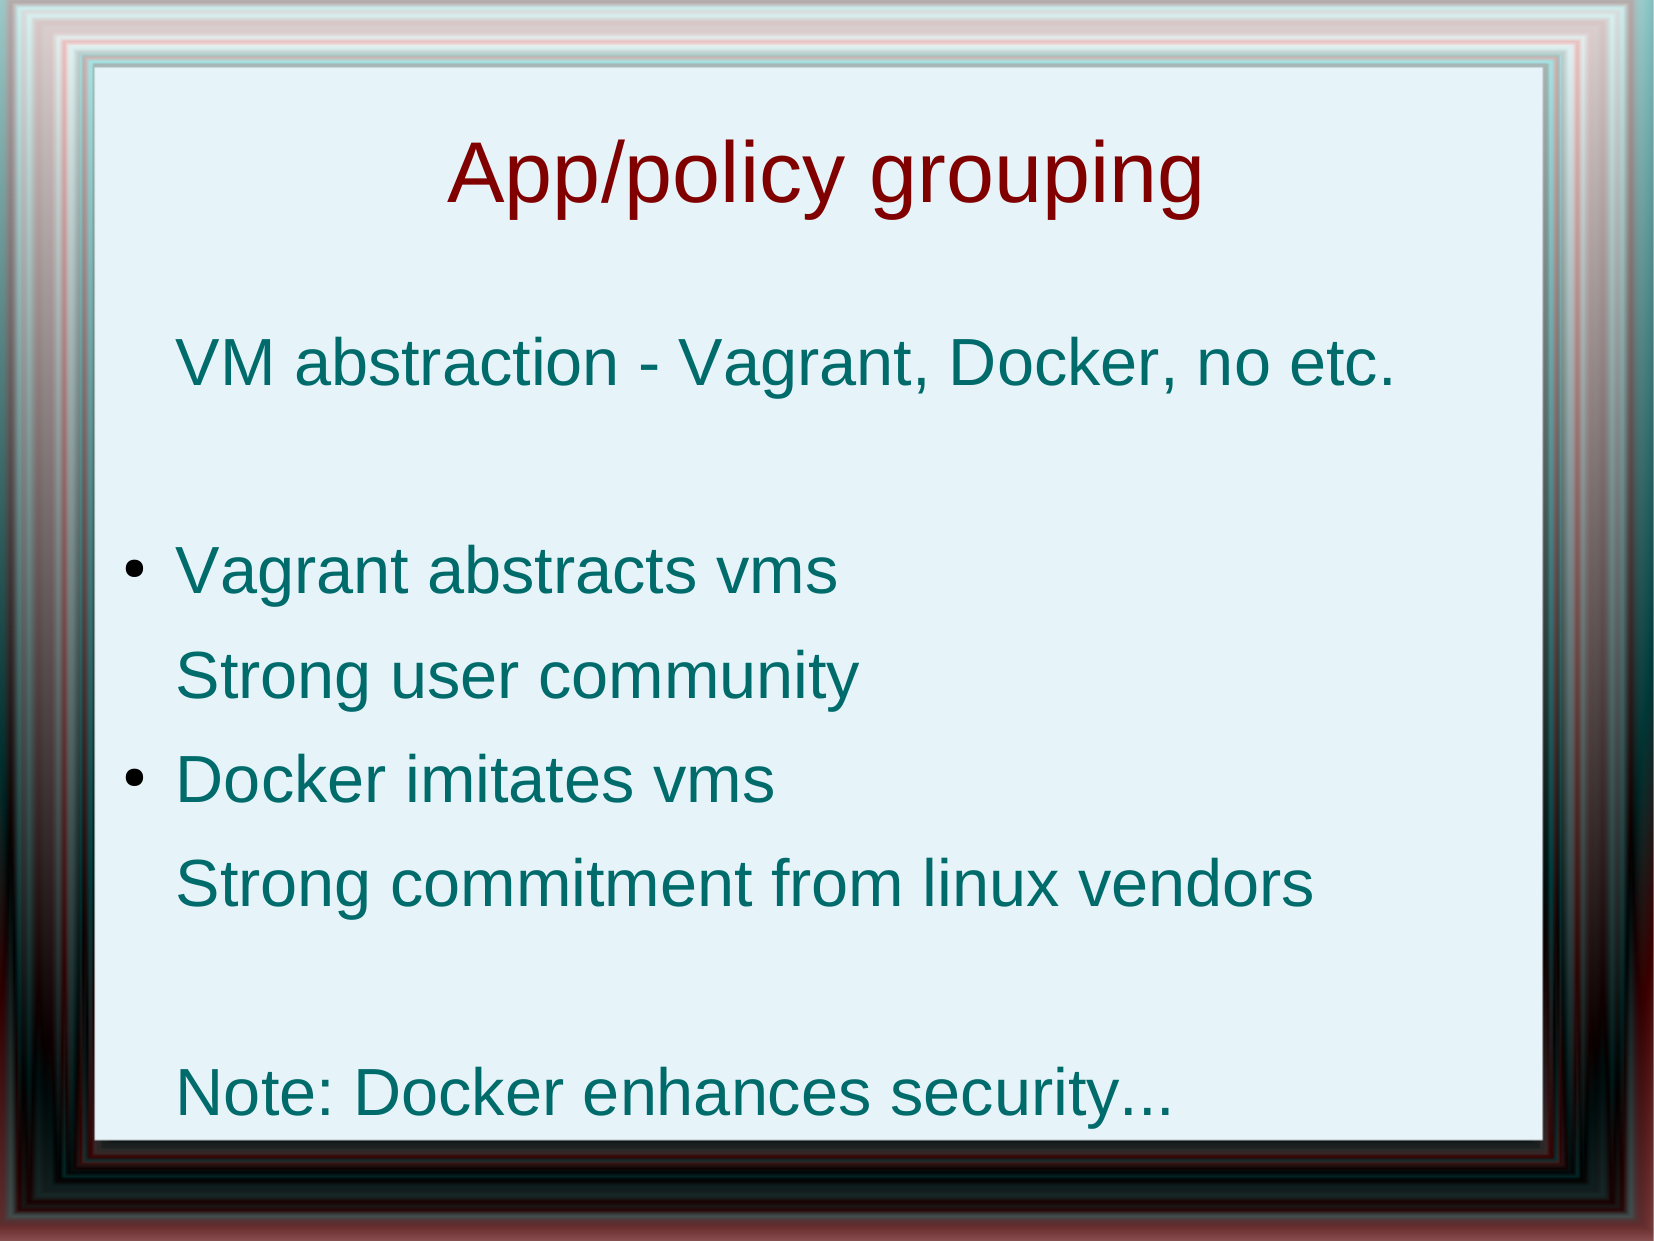

# App/policy grouping
VM abstraction - Vagrant, Docker, no etc.
Vagrant abstracts vms
Strong user community
Docker imitates vms
Strong commitment from linux vendors
Note: Docker enhances security...